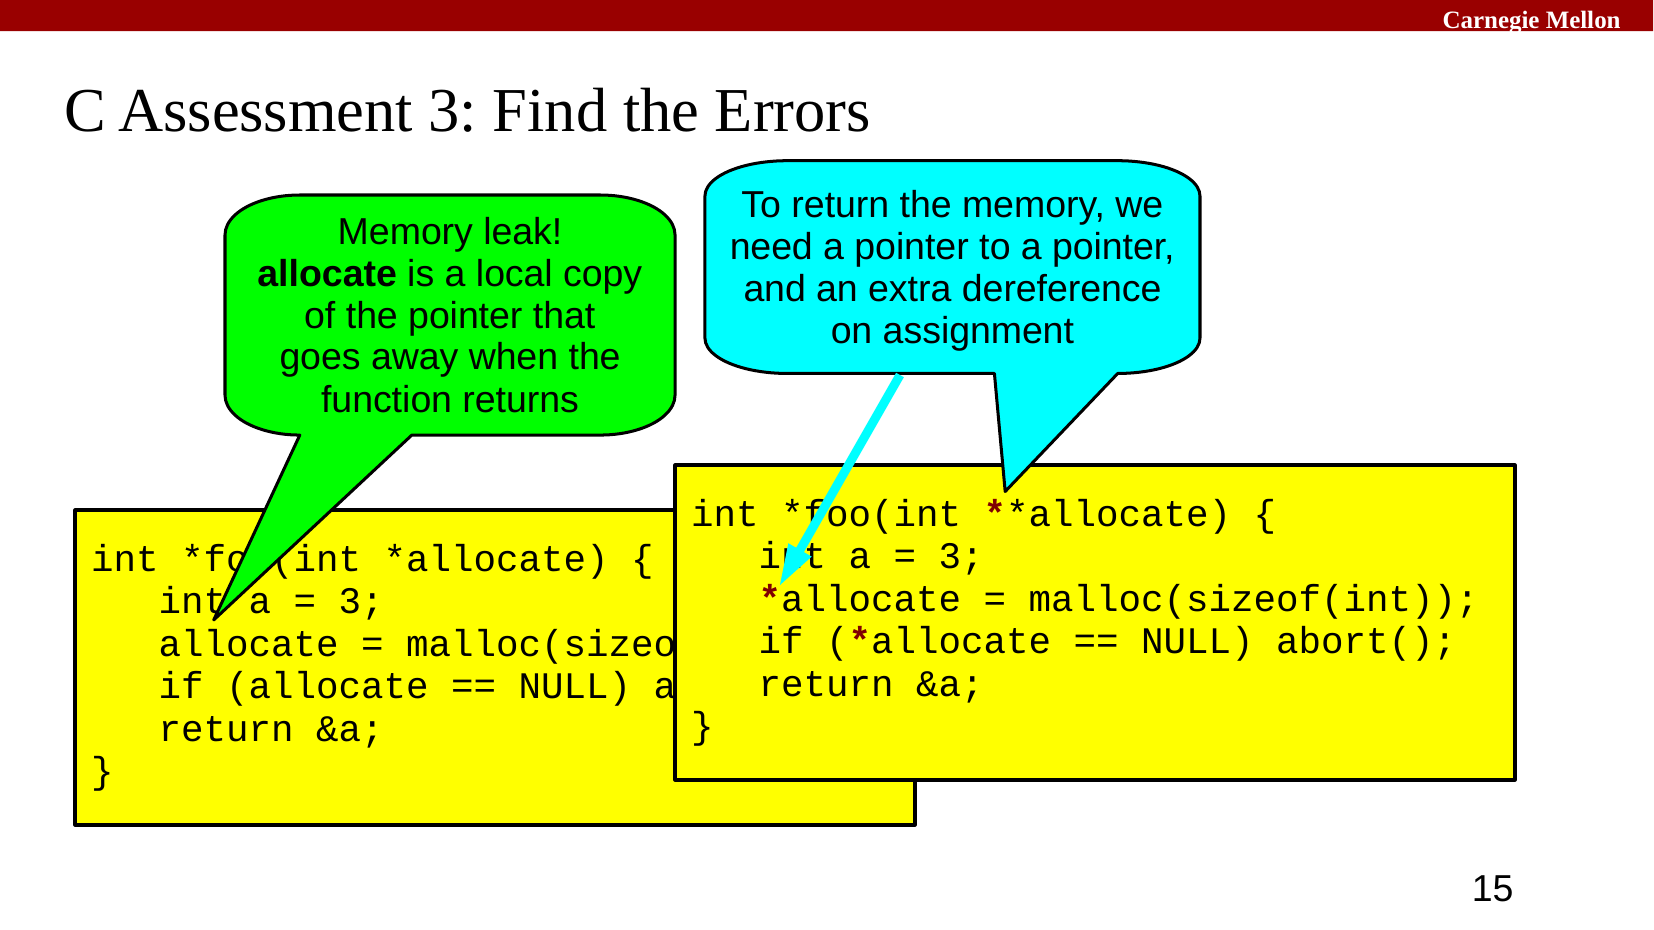

# C Assessment 3: Find the Errors
To return the memory, we
need a pointer to a pointer,
and an extra dereference
on assignment
Memory leak!
allocate is a local copy
of the pointer that
goes away when the
function returns
int *foo(int **allocate) {
 int a = 3;
 *allocate = malloc(sizeof(int));
 if (*allocate == NULL) abort();
 return &a;
}
int *foo(int *allocate) {
 int a = 3;
 allocate = malloc(sizeof(int));
 if (allocate == NULL) abort();
 return &a;
}